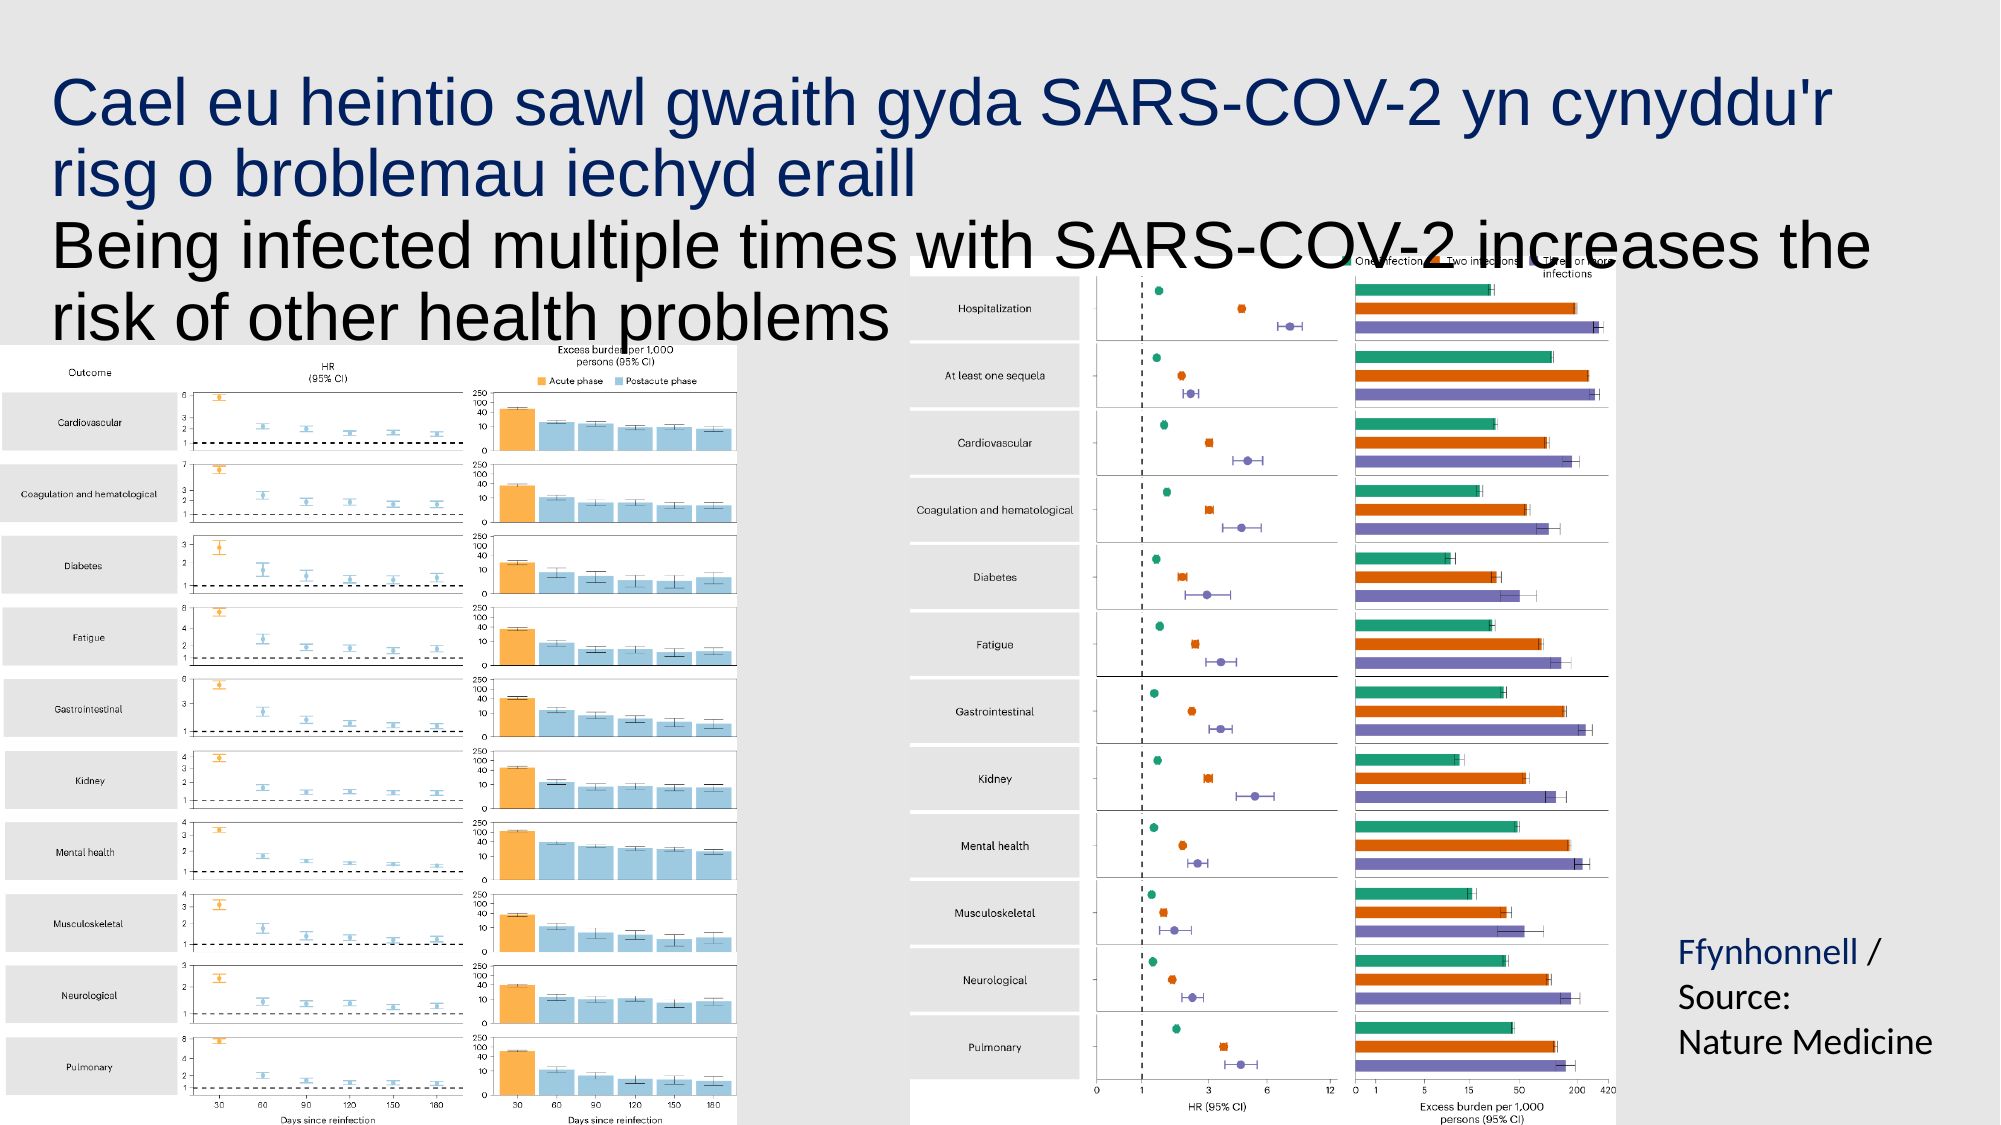

# Cael eu heintio sawl gwaith gyda SARS-COV-2 yn cynyddu'r risg o broblemau iechyd eraill Being infected multiple times with SARS-COV-2 increases the risk of other health problems
Ffynhonnell / Source:
Nature Medicine